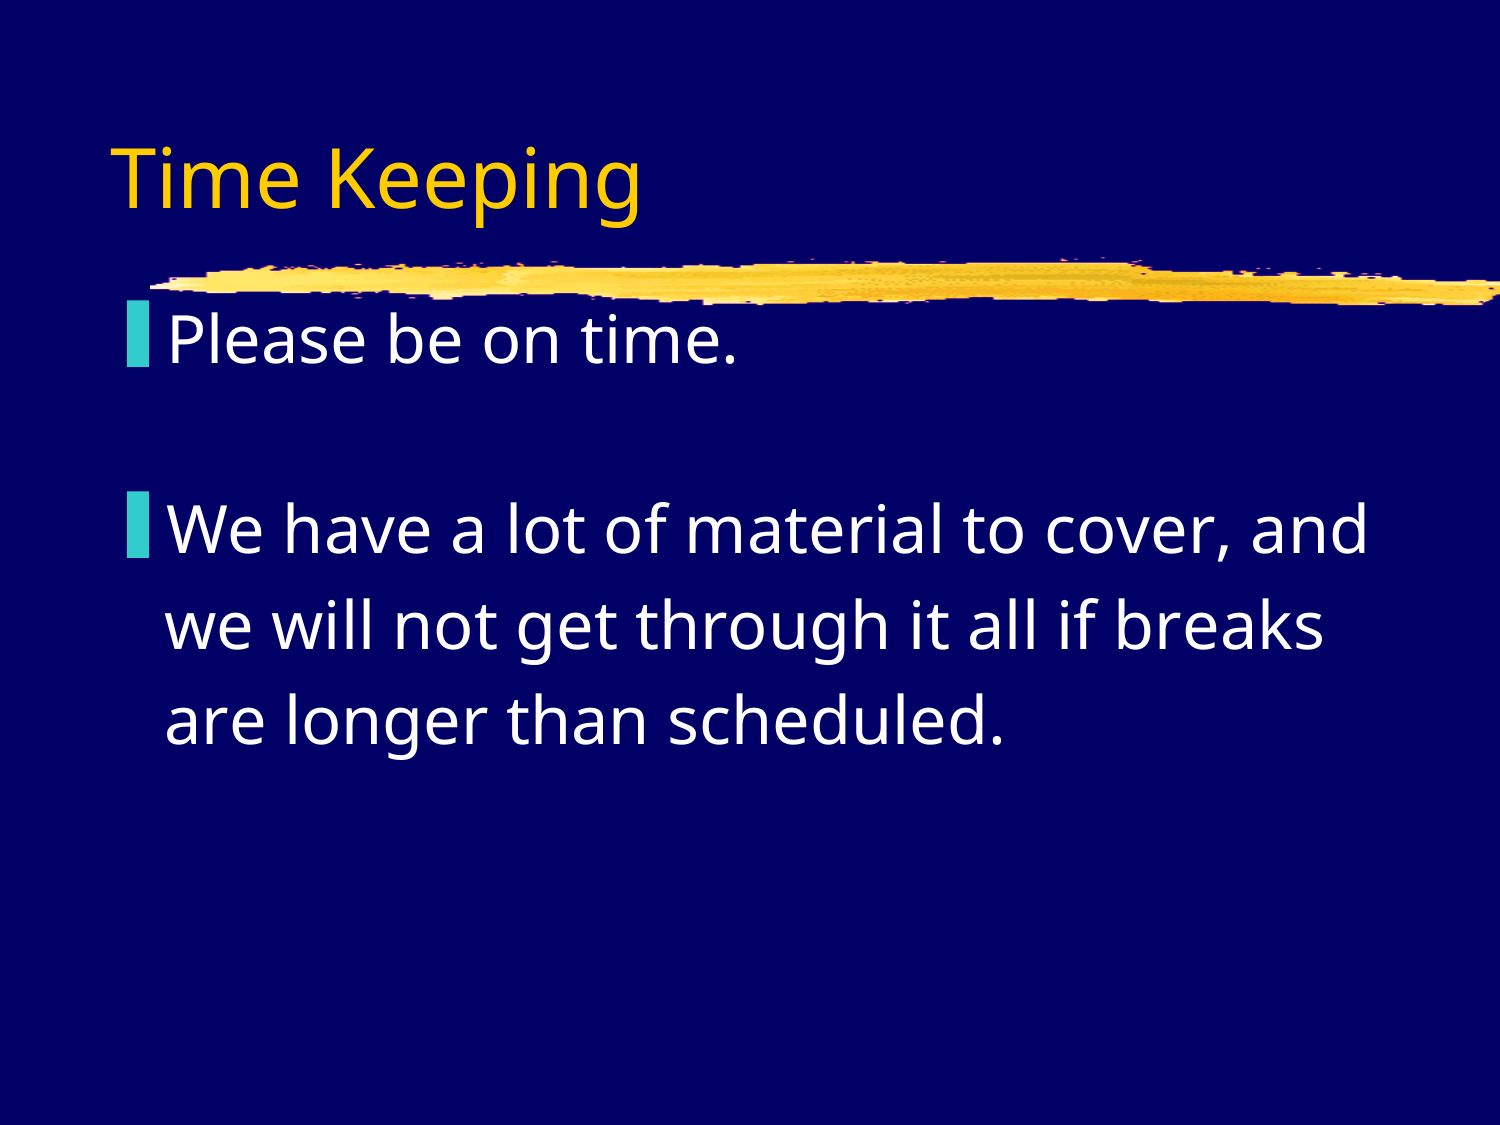

# Time Keeping
Please be on time.
We have a lot of material to cover, and we will not get through it all if breaks are longer than scheduled.